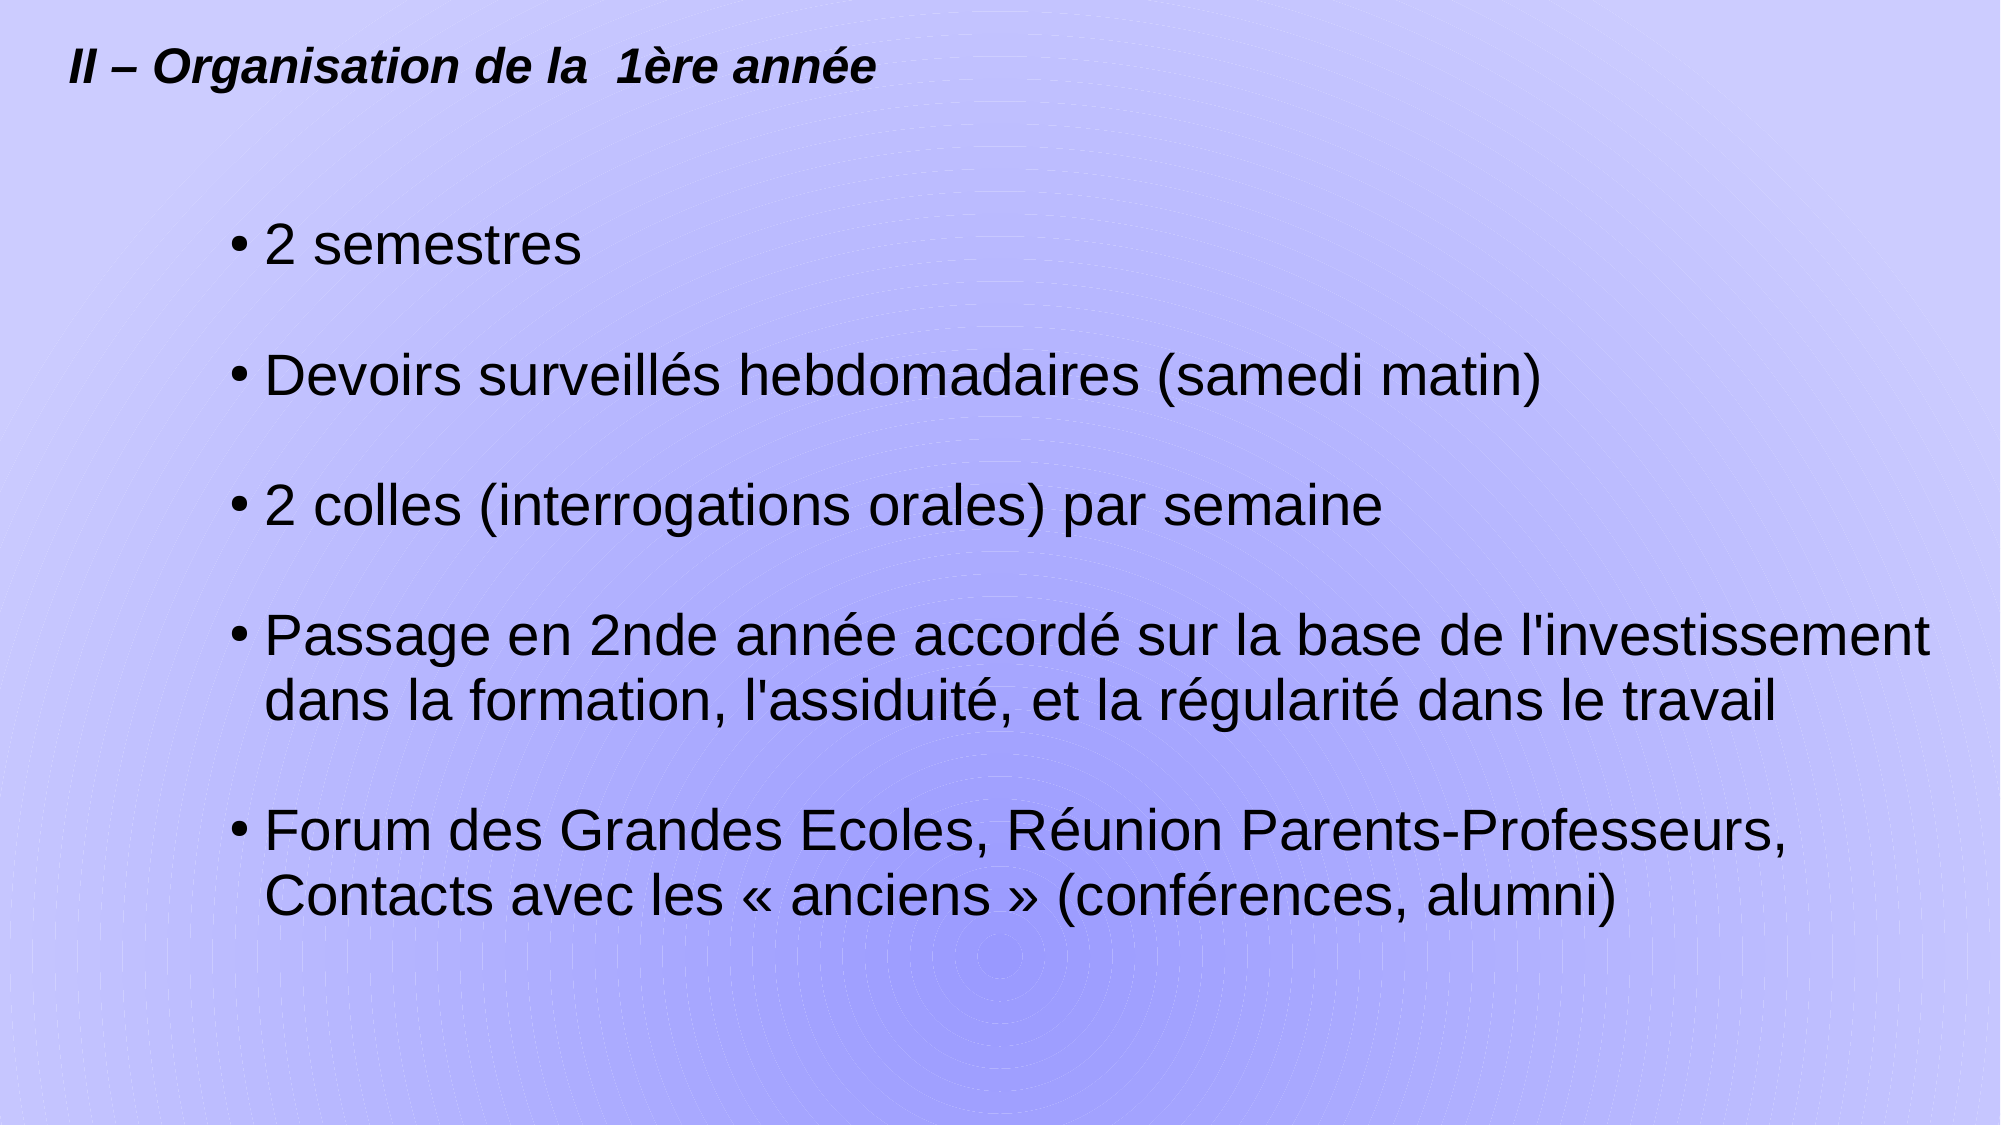

II – Organisation de la 1ère année
2 semestres
Devoirs surveillés hebdomadaires (samedi matin)
2 colles (interrogations orales) par semaine
Passage en 2nde année accordé sur la base de l'investissement dans la formation, l'assiduité, et la régularité dans le travail
Forum des Grandes Ecoles, Réunion Parents-Professeurs, Contacts avec les « anciens » (conférences, alumni)